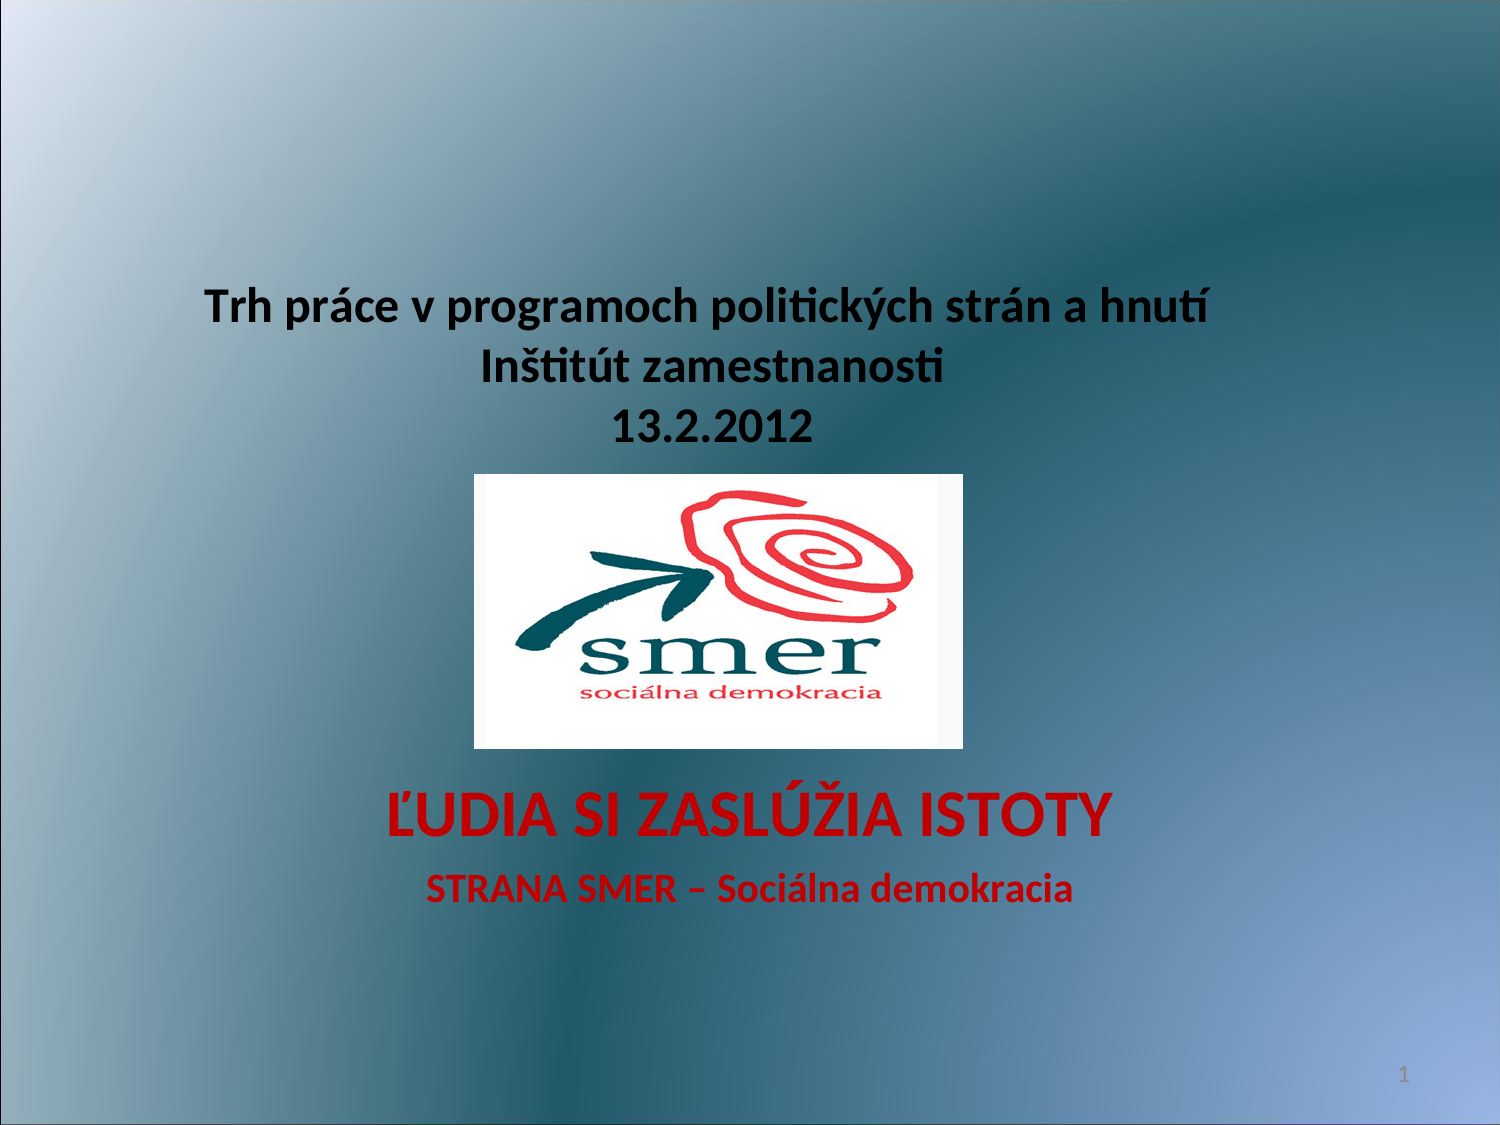

# Trh práce v programoch politických strán a hnutí Inštitút zamestnanosti 13.2.2012
ĽUDIA SI ZASLÚŽIA ISTOTY
STRANA SMER – Sociálna demokracia